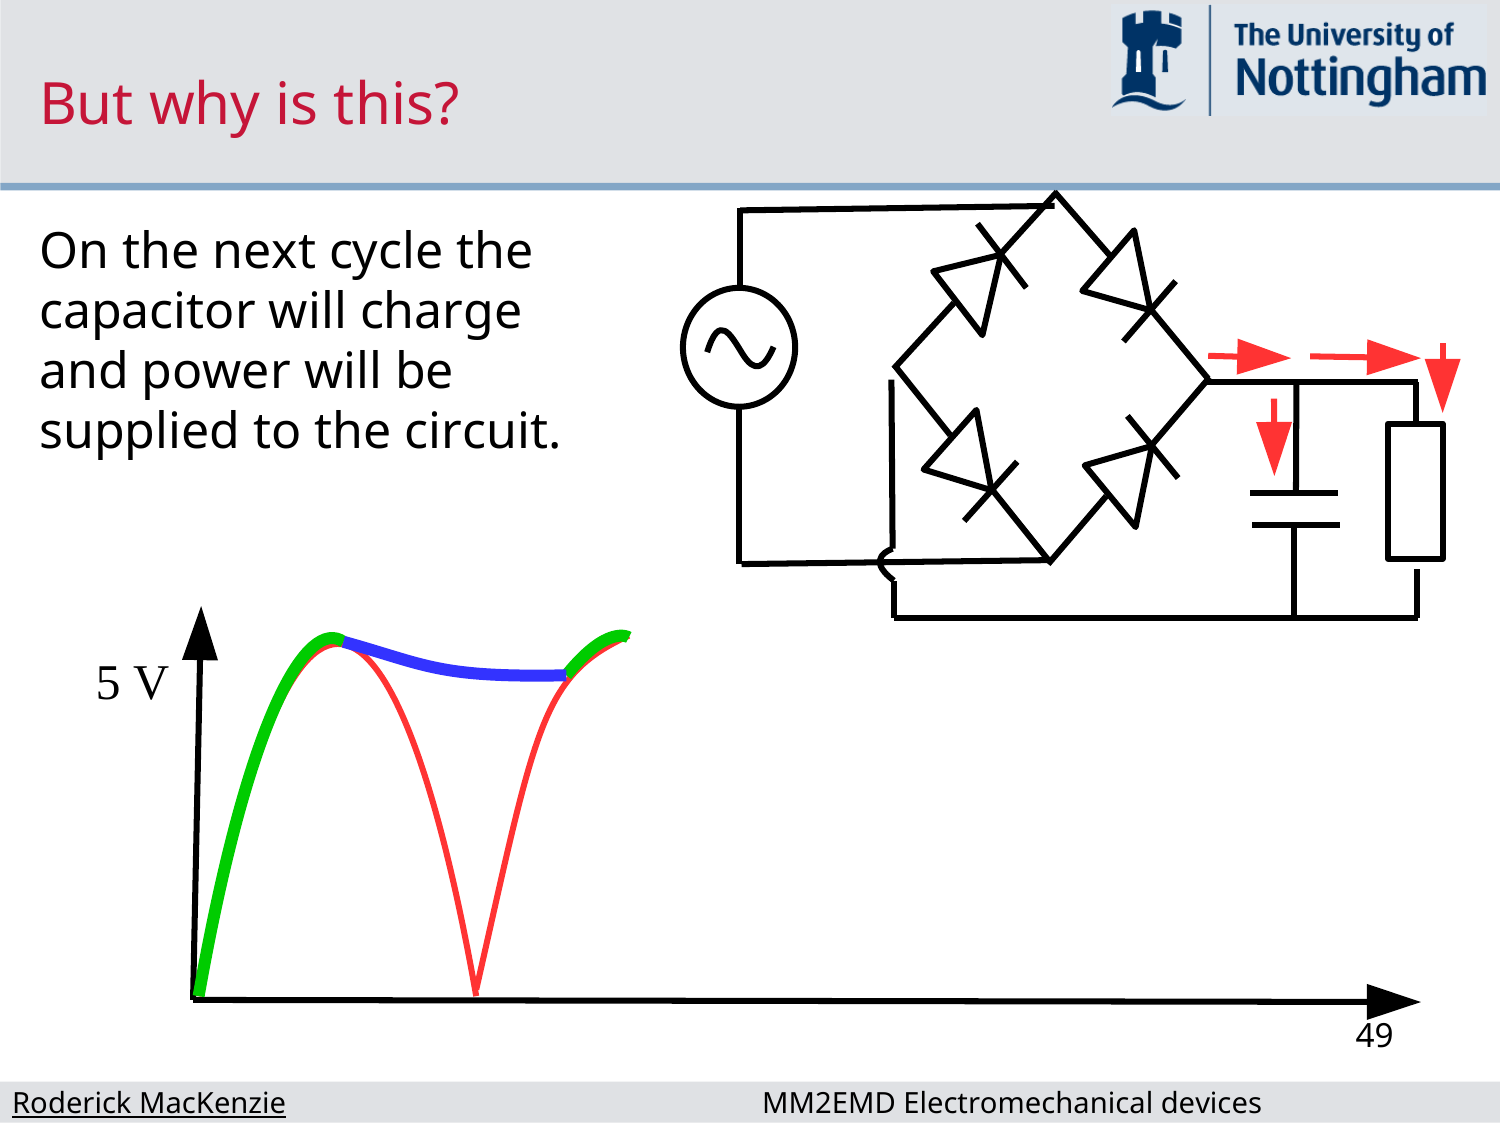

# But why is this?
On the next cycle the capacitor will charge and power will be supplied to the circuit.
5 V